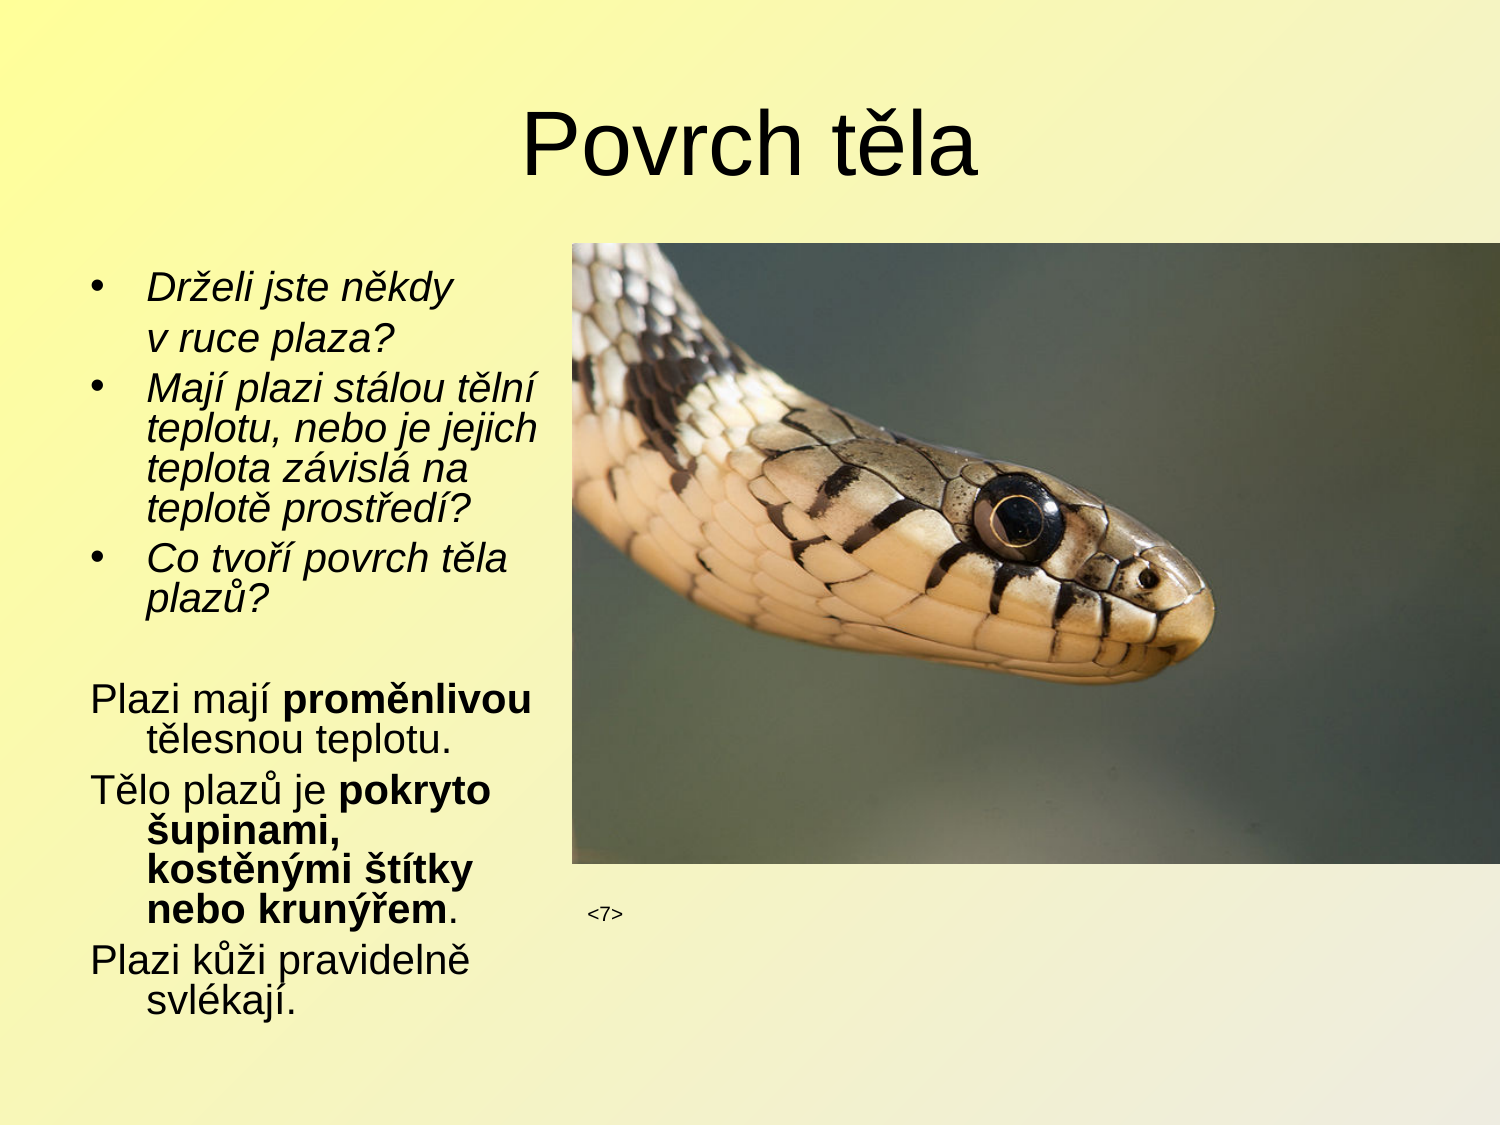

# Povrch těla
Drželi jste někdy
	v ruce plaza?
Mají plazi stálou tělní teplotu, nebo je jejich teplota závislá na teplotě prostředí?
Co tvoří povrch těla plazů?
Plazi mají proměnlivou tělesnou teplotu.
Tělo plazů je pokryto šupinami, kostěnými štítky nebo krunýřem.
Plazi kůži pravidelně svlékají.
<7>